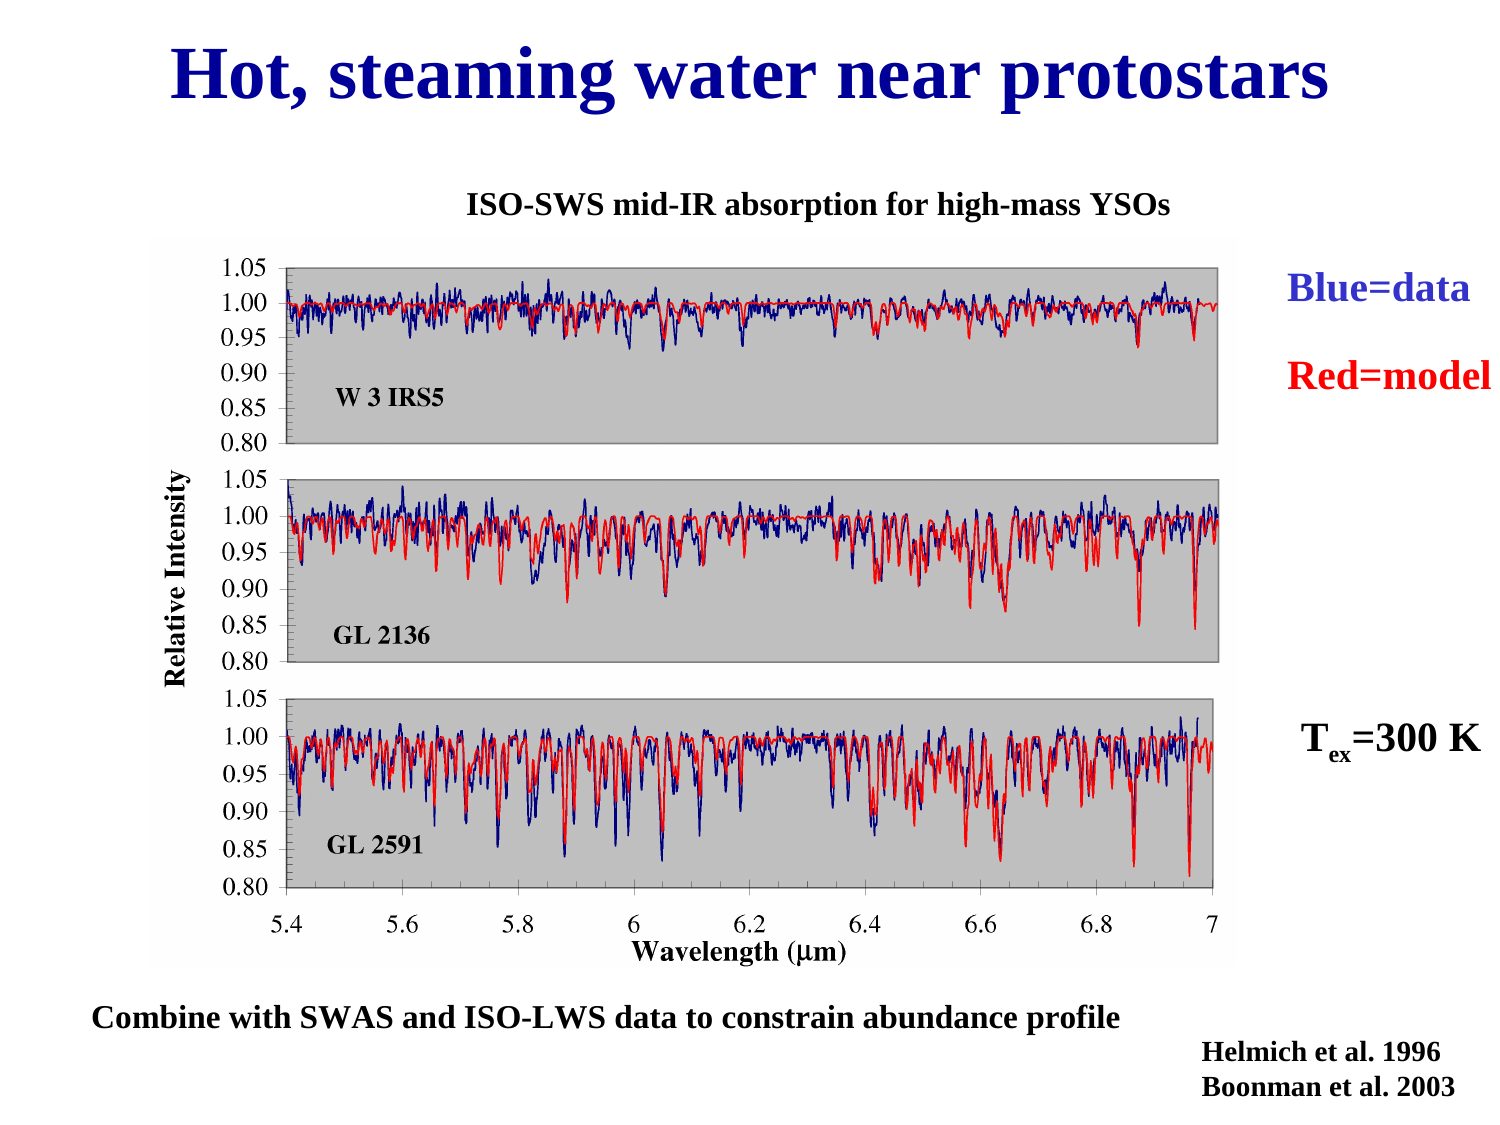

# Hot, steaming water near protostars
ISO-SWS mid-IR absorption for high-mass YSOs
Blue=data
Red=model
Tex=300 K
Combine with SWAS and ISO-LWS data to constrain abundance profile
Helmich et al. 1996
Boonman et al. 2003